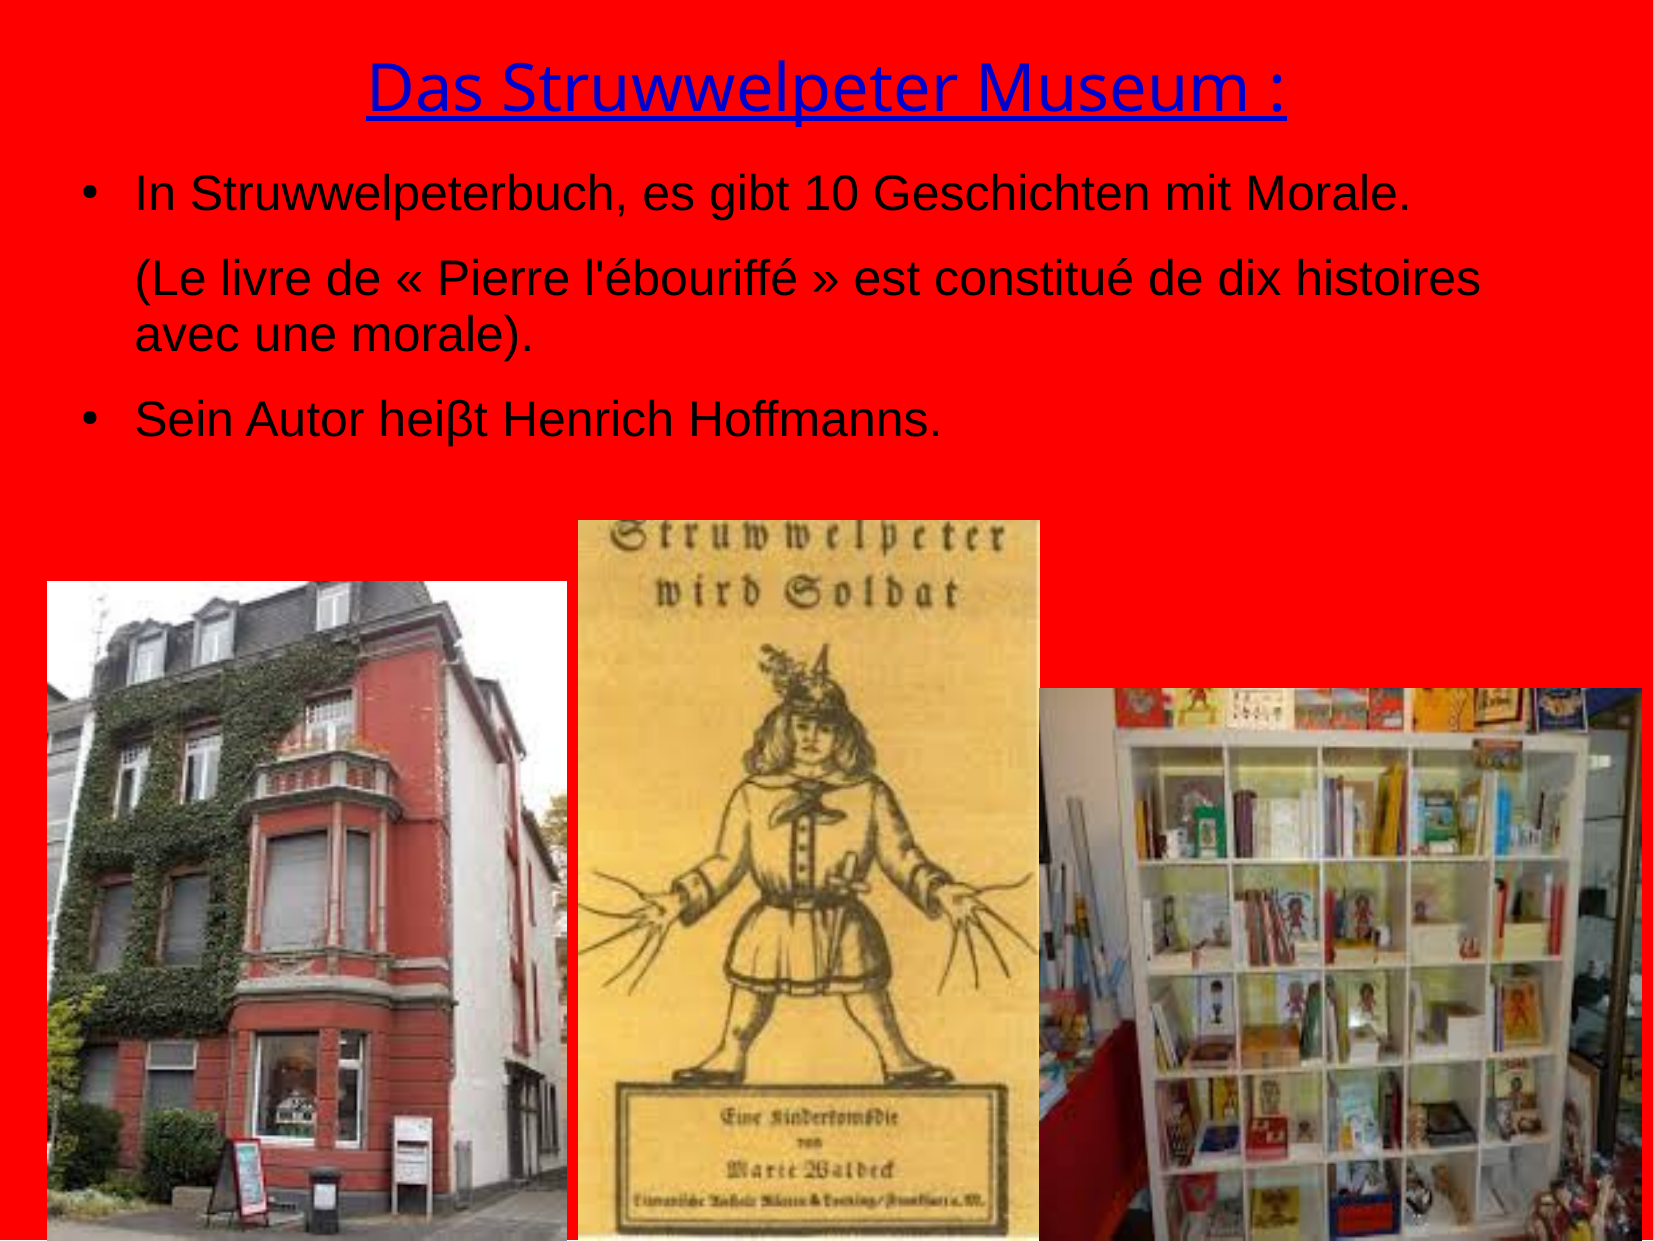

# Das Struwwelpeter Museum :
In Struwwelpeterbuch, es gibt 10 Geschichten mit Morale.
(Le livre de « Pierre l'ébouriffé » est constitué de dix histoires avec une morale).
Sein Autor heiβt Henrich Hoffmanns.